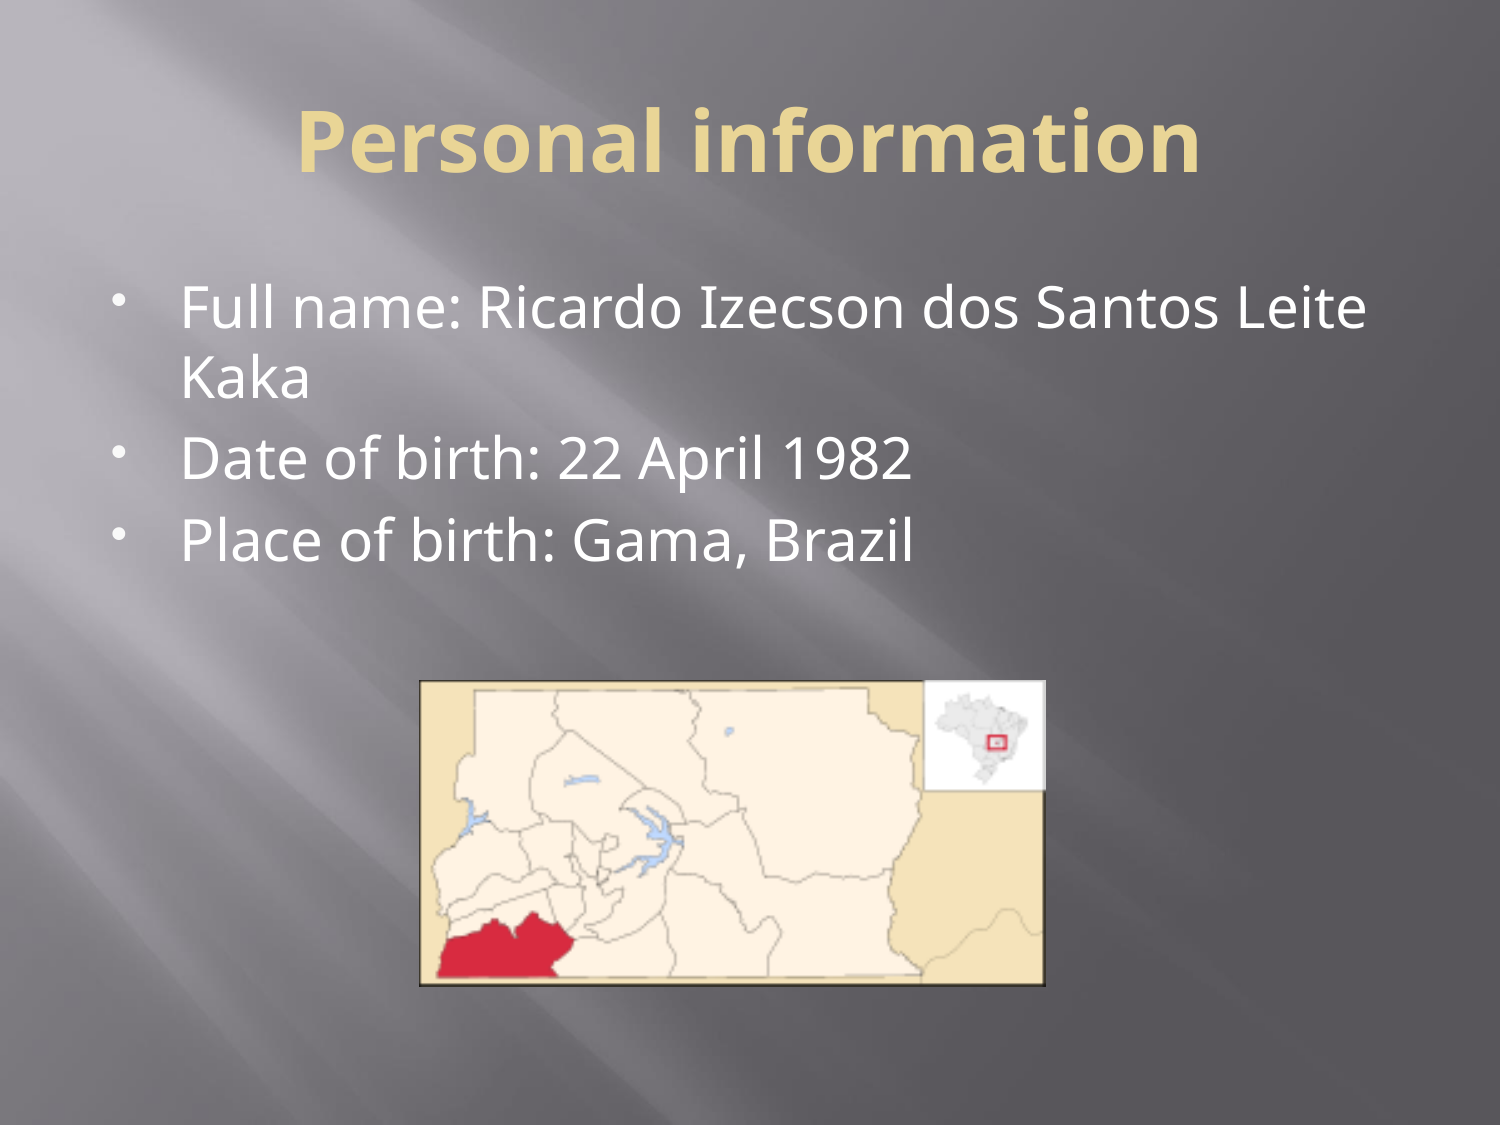

# Personal information
Full name: Ricardo Izecson dos Santos Leite Kaka
Date of birth: 22 April 1982
Place of birth: Gama, Brazil